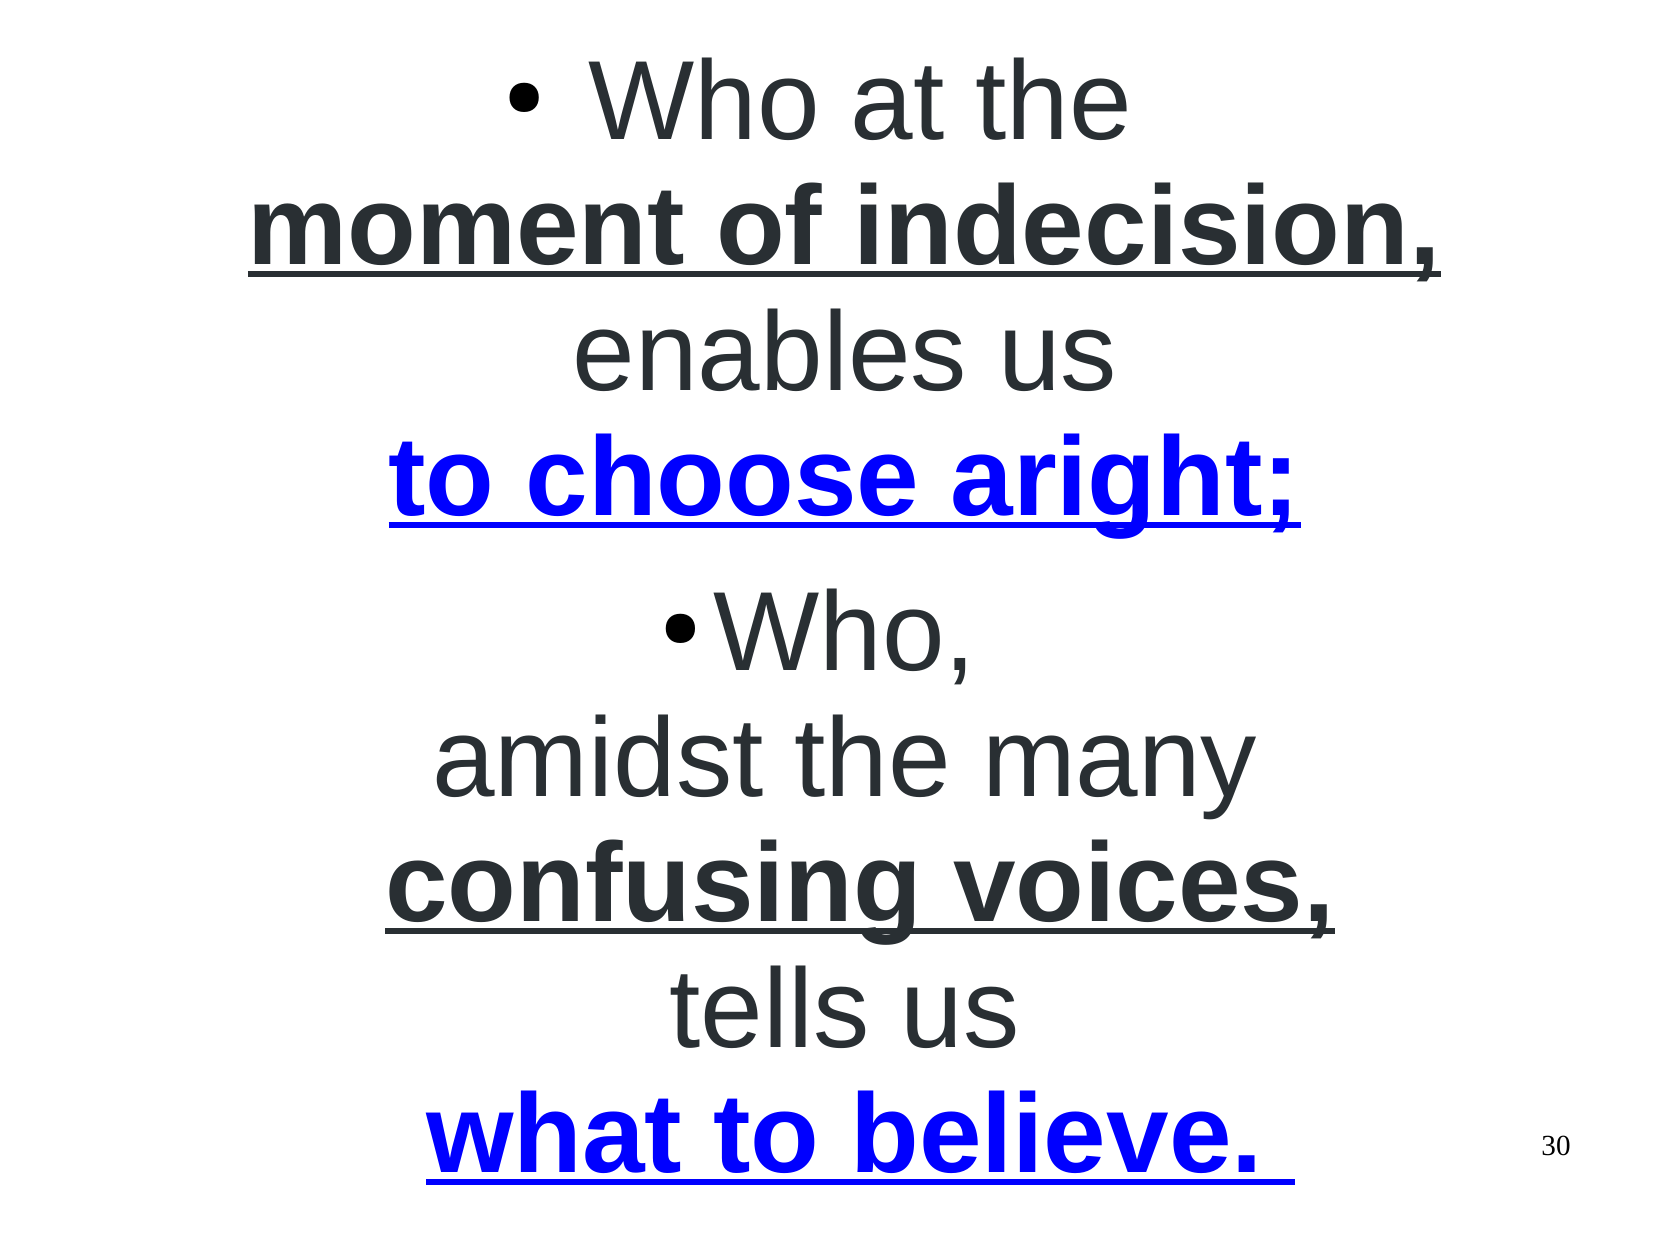

# Who at the moment of indecision, enables us to choose aright;
Who,
amidst the many
confusing voices,
tells us
what to believe.
30